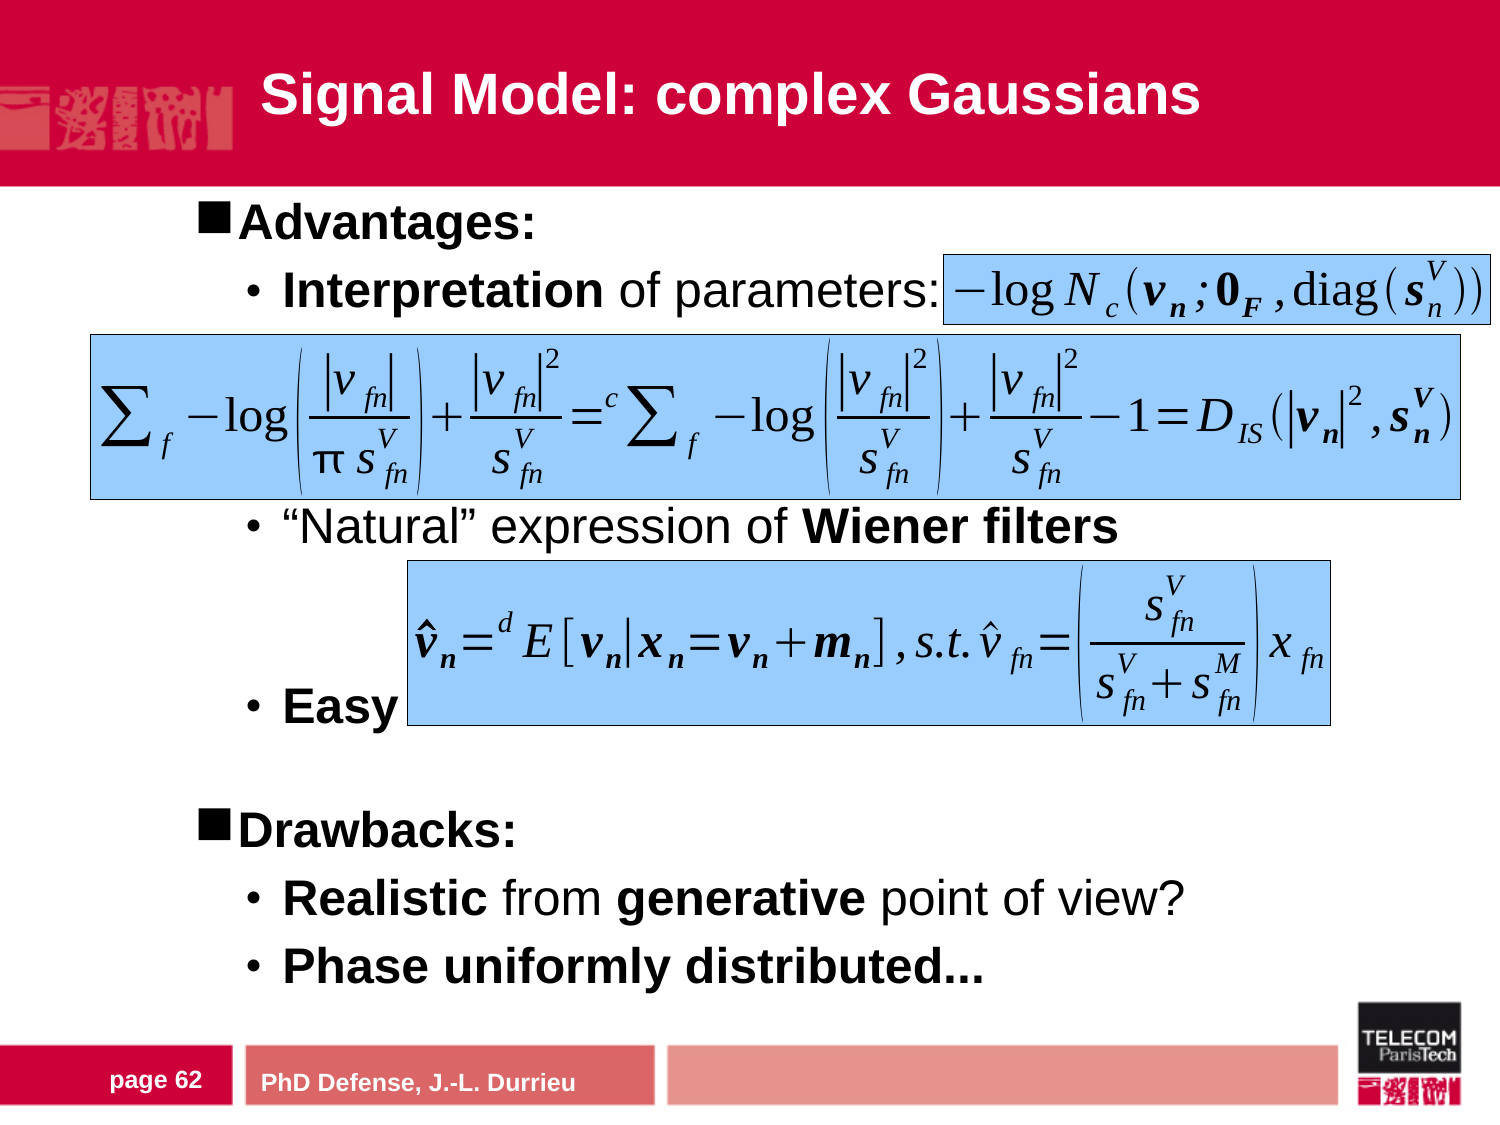

# Signal Model: complex Gaussians
Advantages:
Interpretation of parameters:
“Natural” expression of Wiener filters
Easy calculations
Drawbacks:
Realistic from generative point of view?
Phase uniformly distributed...
62